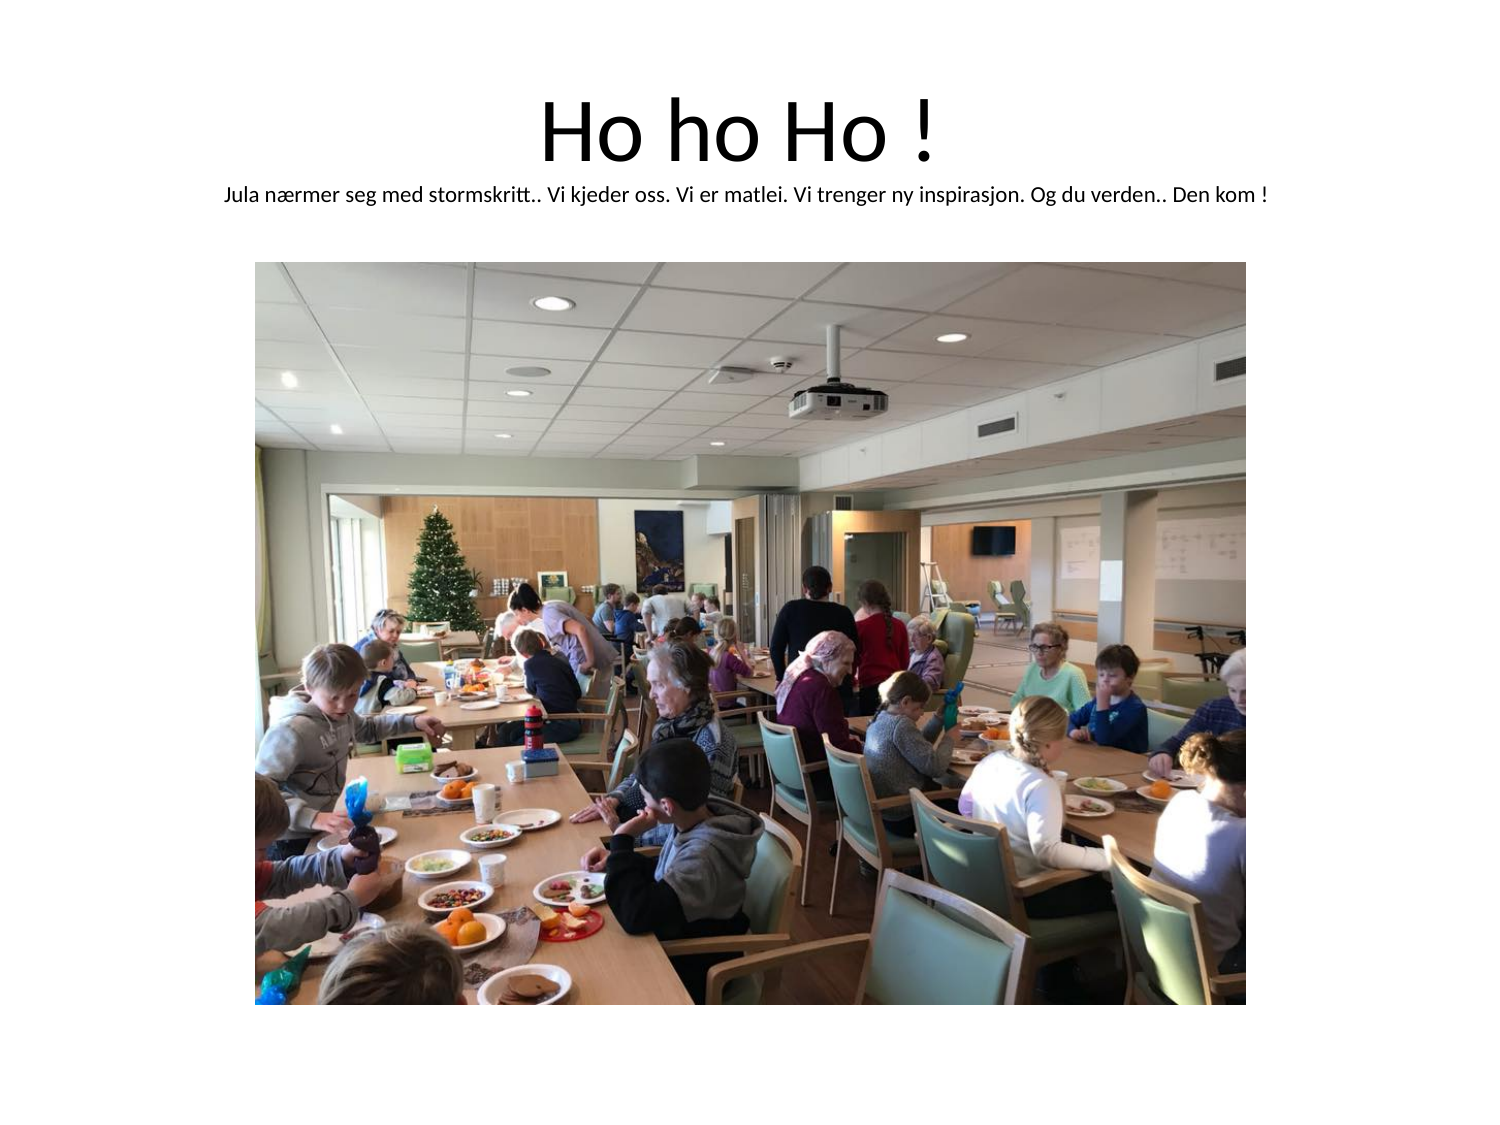

# Ho ho Ho ! Jula nærmer seg med stormskritt.. Vi kjeder oss. Vi er matlei. Vi trenger ny inspirasjon. Og du verden.. Den kom !